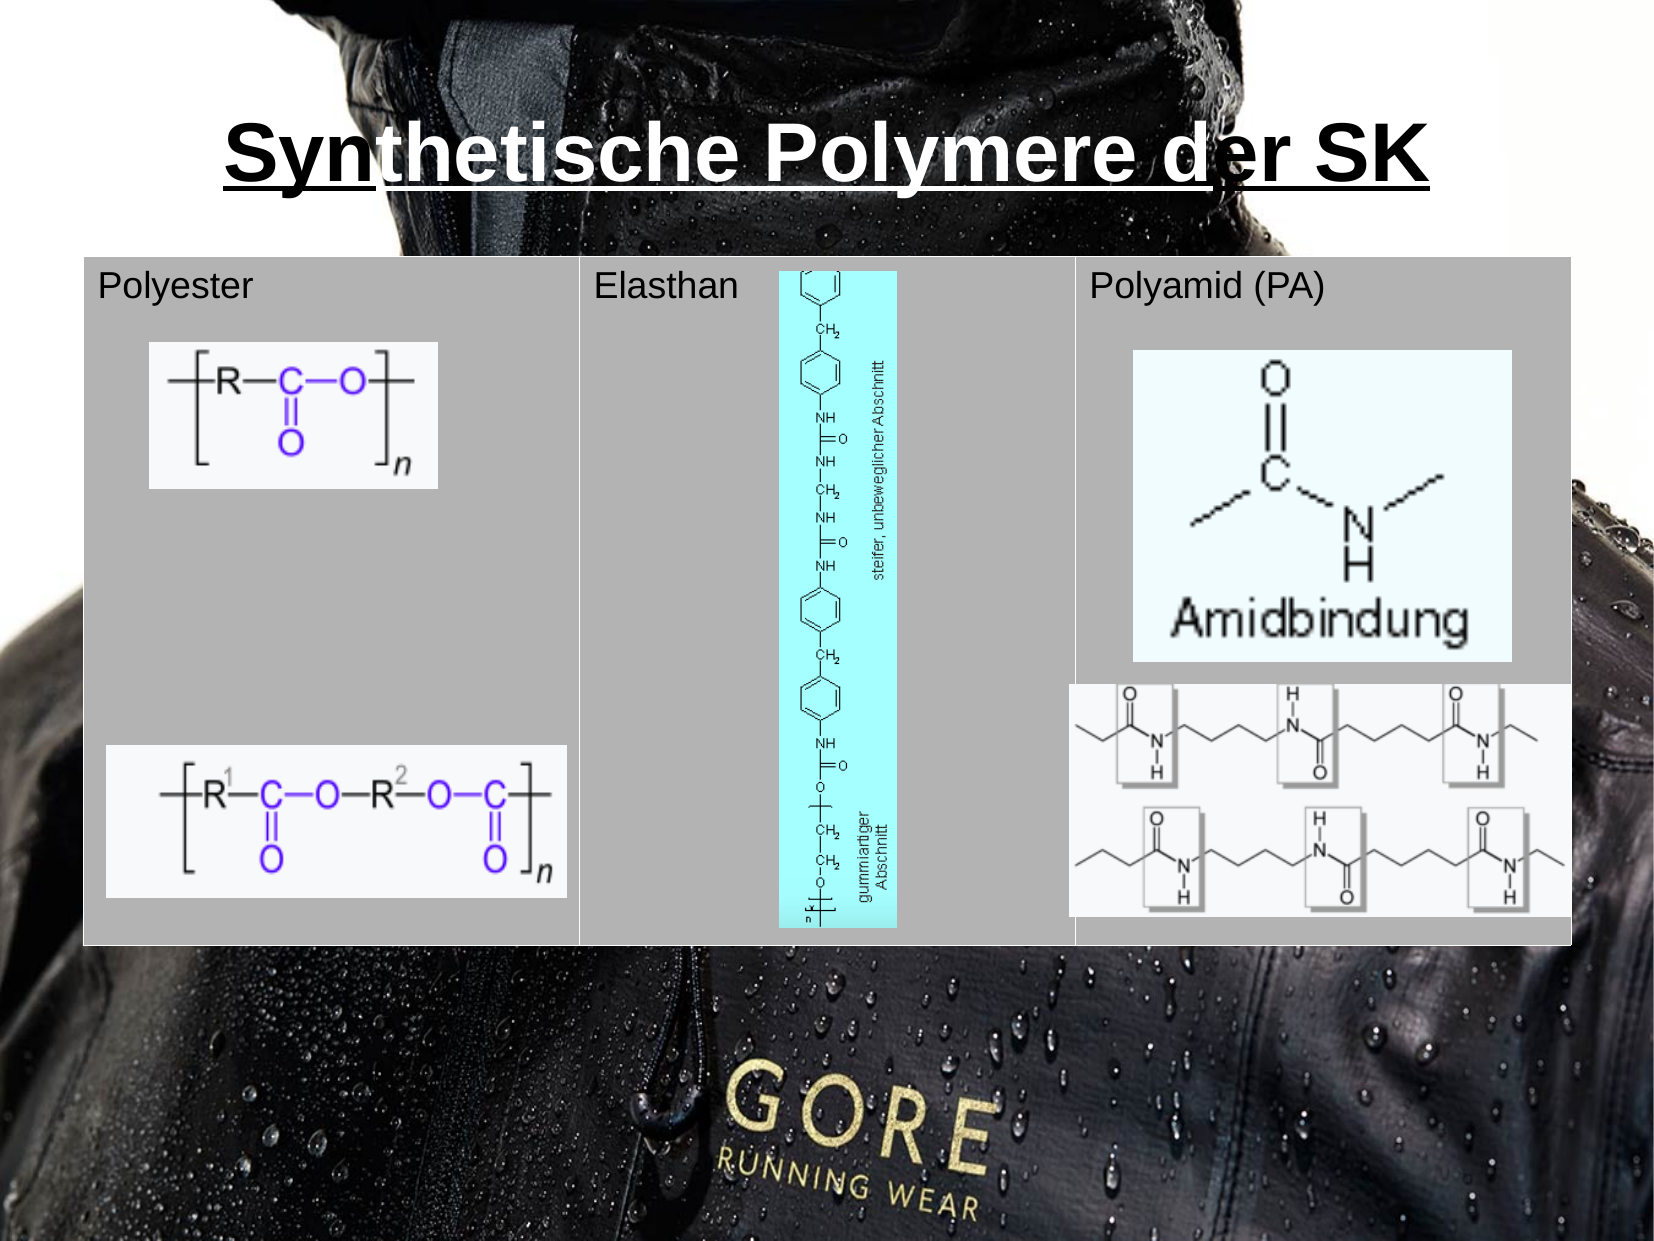

# Synthetische Polymere der SK
| Polyester | Elasthan | Polyamid (PA) |
| --- | --- | --- |